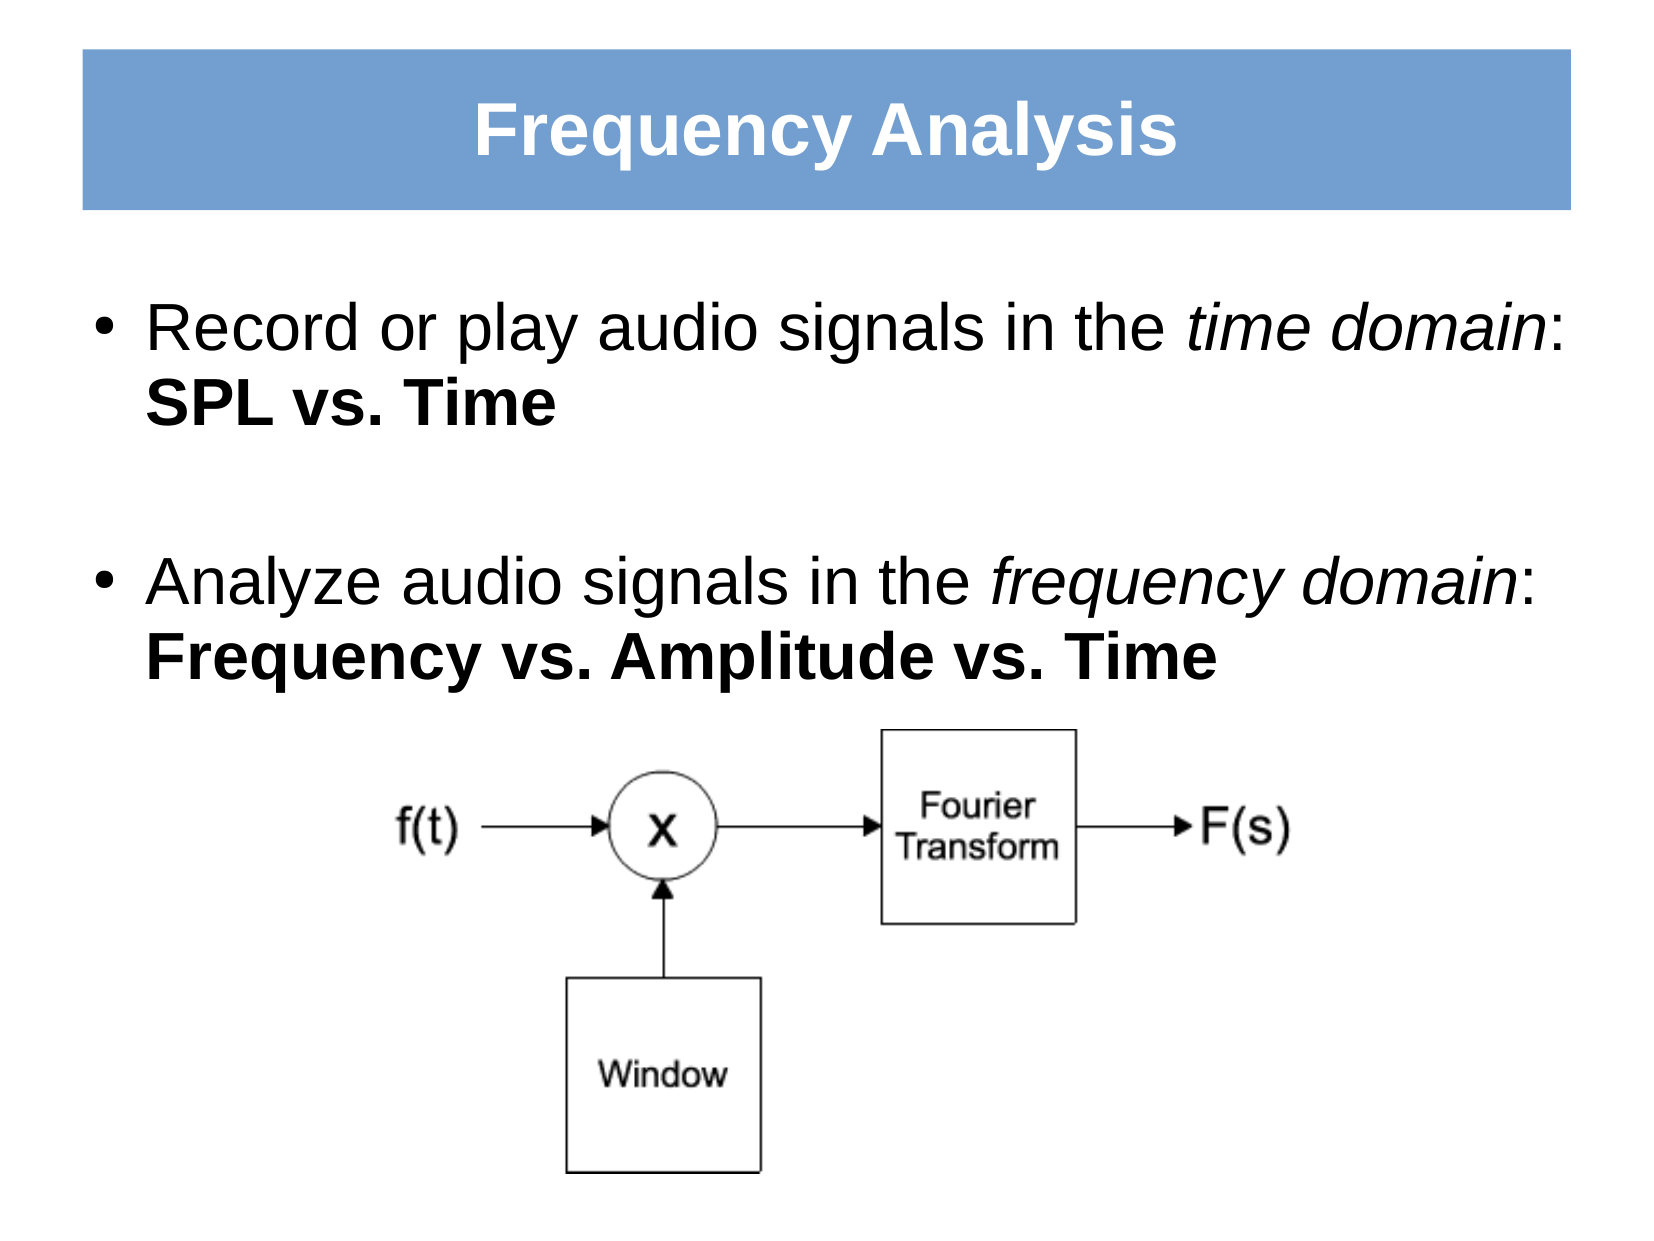

# Frequency Analysis
Record or play audio signals in the time domain: SPL vs. Time
Analyze audio signals in the frequency domain: Frequency vs. Amplitude vs. Time